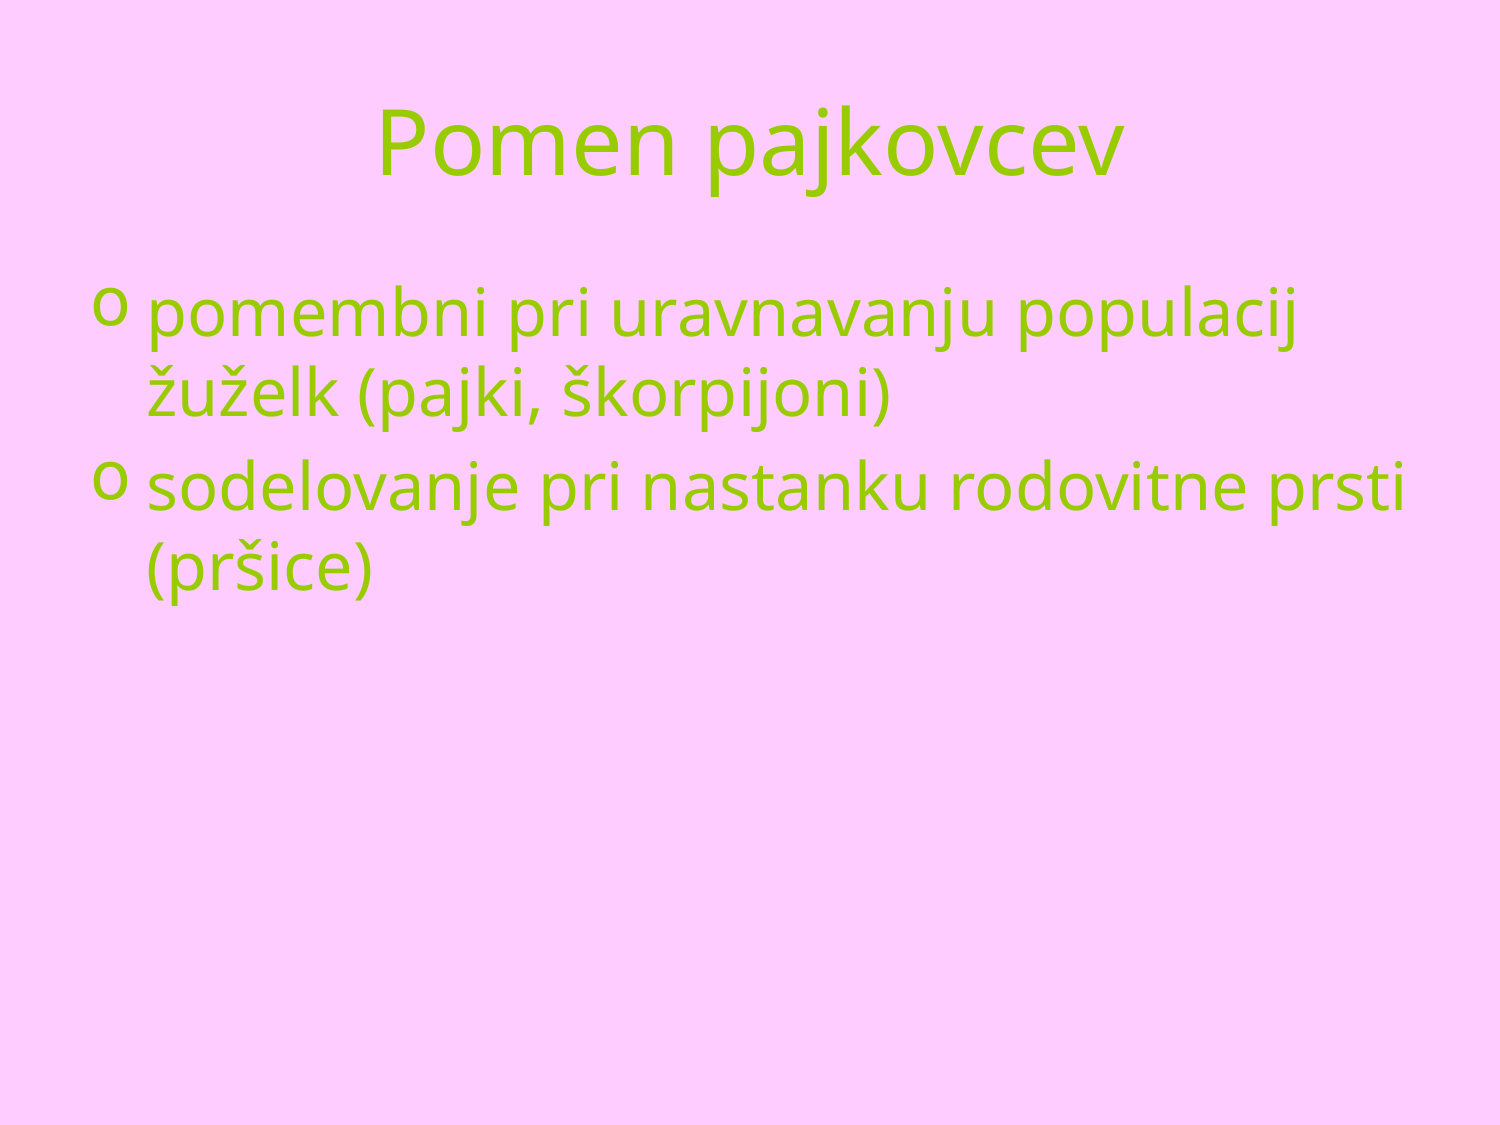

# Pomen pajkovcev
pomembni pri uravnavanju populacij žuželk (pajki, škorpijoni)
sodelovanje pri nastanku rodovitne prsti (pršice)